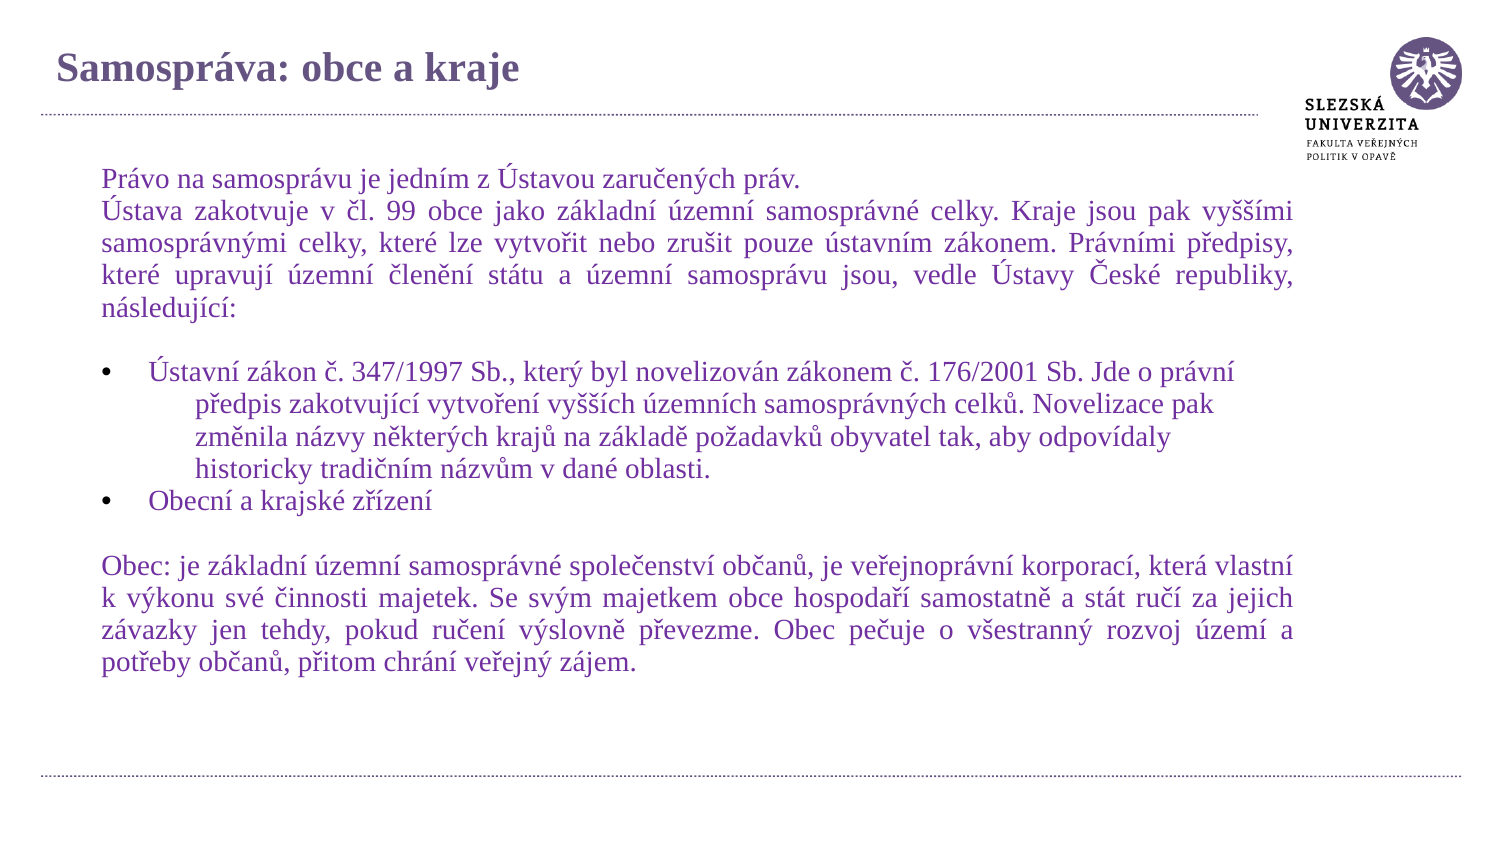

# Samospráva: obce a kraje
Právo na samosprávu je jedním z Ústavou zaručených práv.
Ústava zakotvuje v čl. 99 obce jako základní územní samosprávné celky. Kraje jsou pak vyššími samosprávnými celky, které lze vytvořit nebo zrušit pouze ústavním zákonem. Právními předpisy, které upravují územní členění státu a územní samosprávu jsou, vedle Ústavy České republiky, následující:
Ústavní zákon č. 347/1997 Sb., který byl novelizován zákonem č. 176/2001 Sb. Jde o právní předpis zakotvující vytvoření vyšších územních samosprávných celků. Novelizace pak změnila názvy některých krajů na základě požadavků obyvatel tak, aby odpovídaly historicky tradičním názvům v dané oblasti.
Obecní a krajské zřízení
Obec: je základní územní samosprávné společenství občanů, je veřejnoprávní korporací, která vlastní k výkonu své činnosti majetek. Se svým majetkem obce hospodaří samostatně a stát ručí za jejich závazky jen tehdy, pokud ručení výslovně převezme. Obec pečuje o všestranný rozvoj území a potřeby občanů, přitom chrání veřejný zájem.